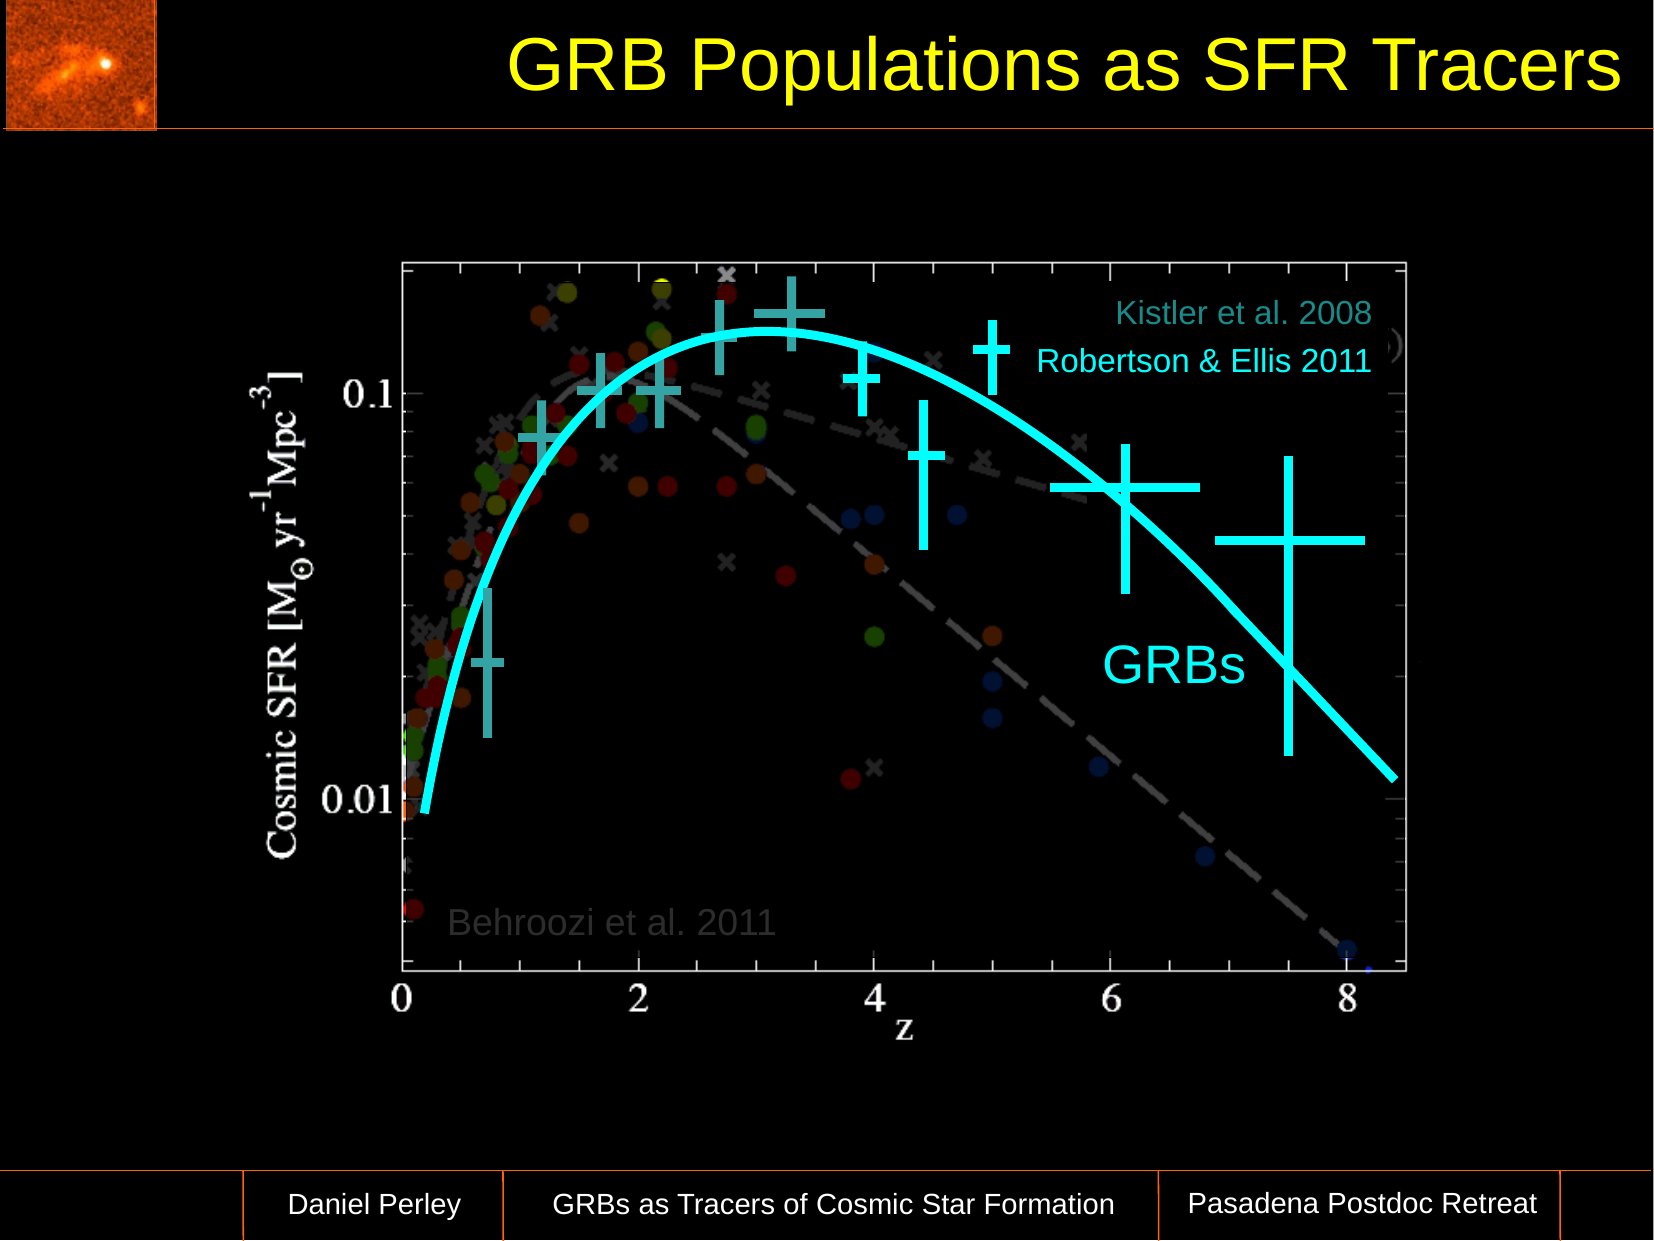

# GRB Populations as SFR Tracers
Kistler et al. 2008
Robertson & Ellis 2011
GRBs
Behroozi et al. 2011